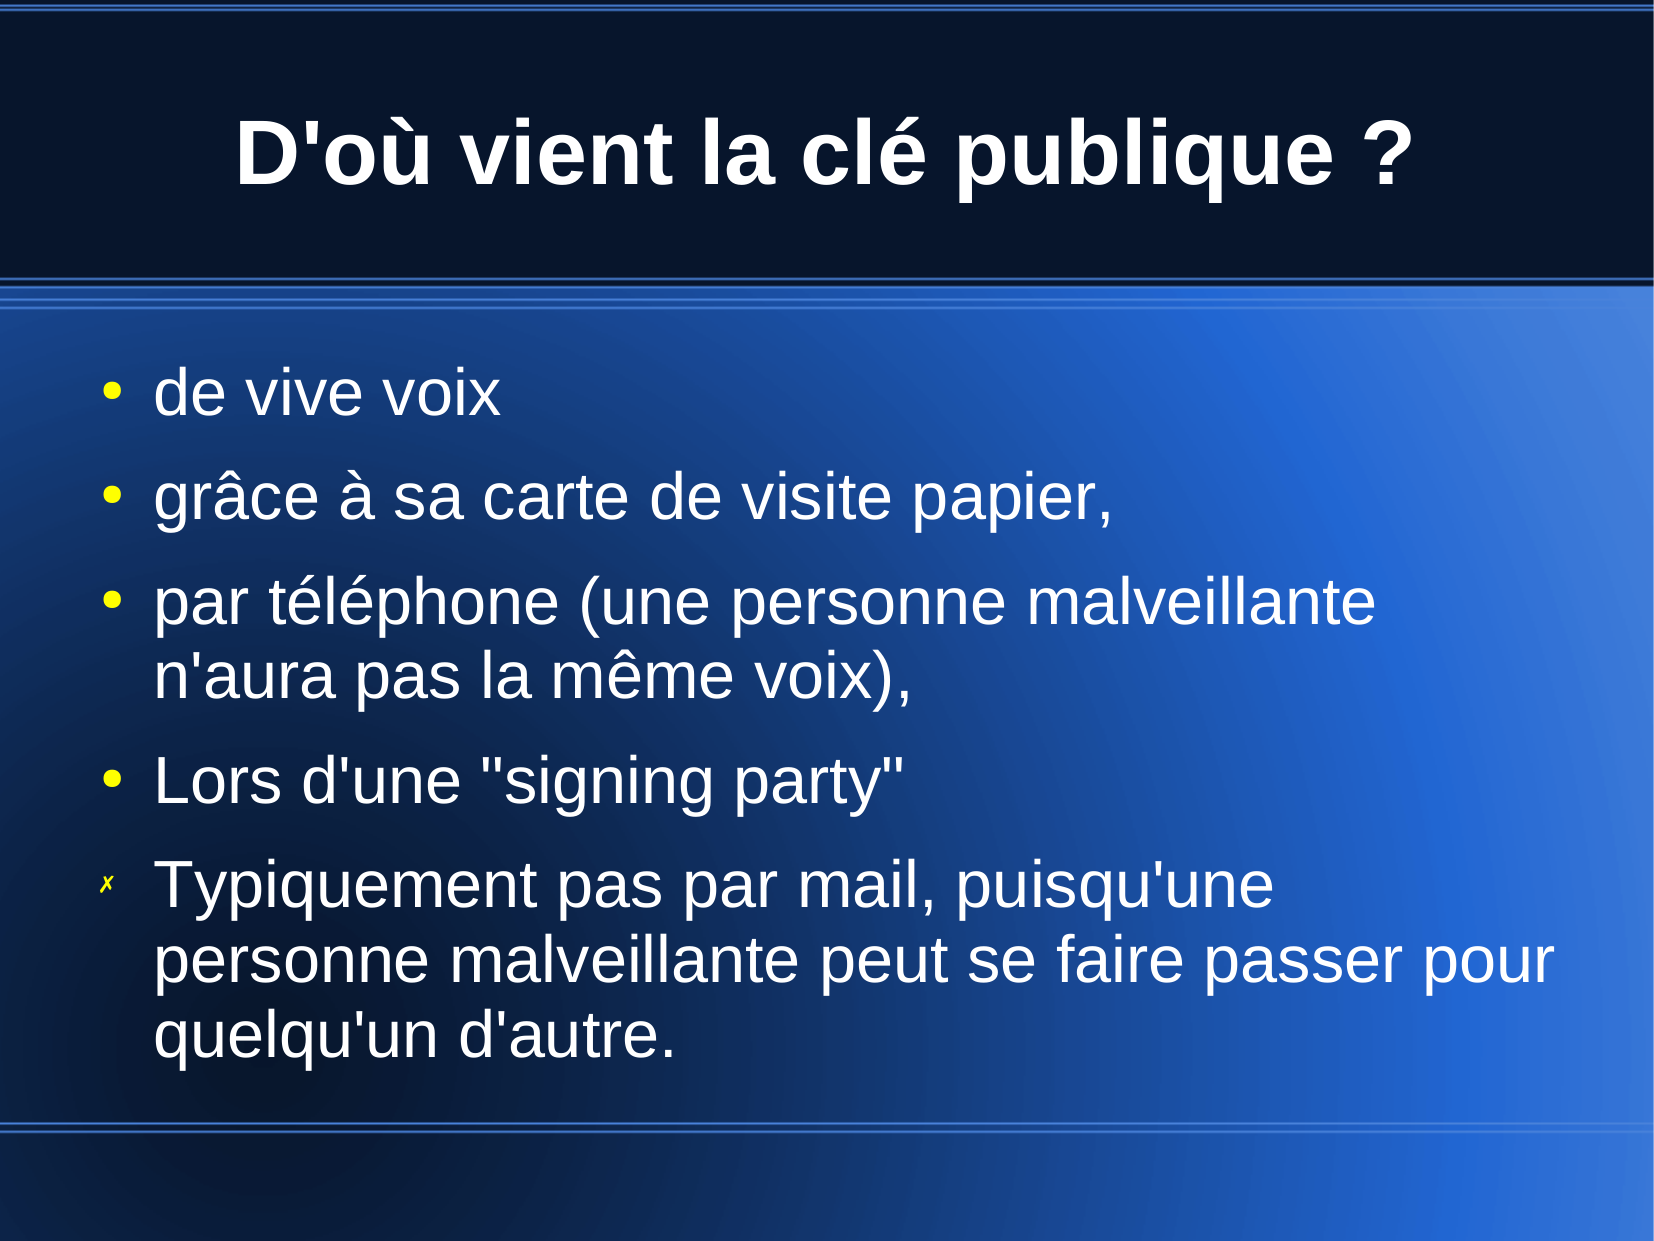

# D'où vient la clé publique ?
de vive voix
grâce à sa carte de visite papier,
par téléphone (une personne malveillante n'aura pas la même voix),
Lors d'une "signing party"
Typiquement pas par mail, puisqu'une personne malveillante peut se faire passer pour quelqu'un d'autre.